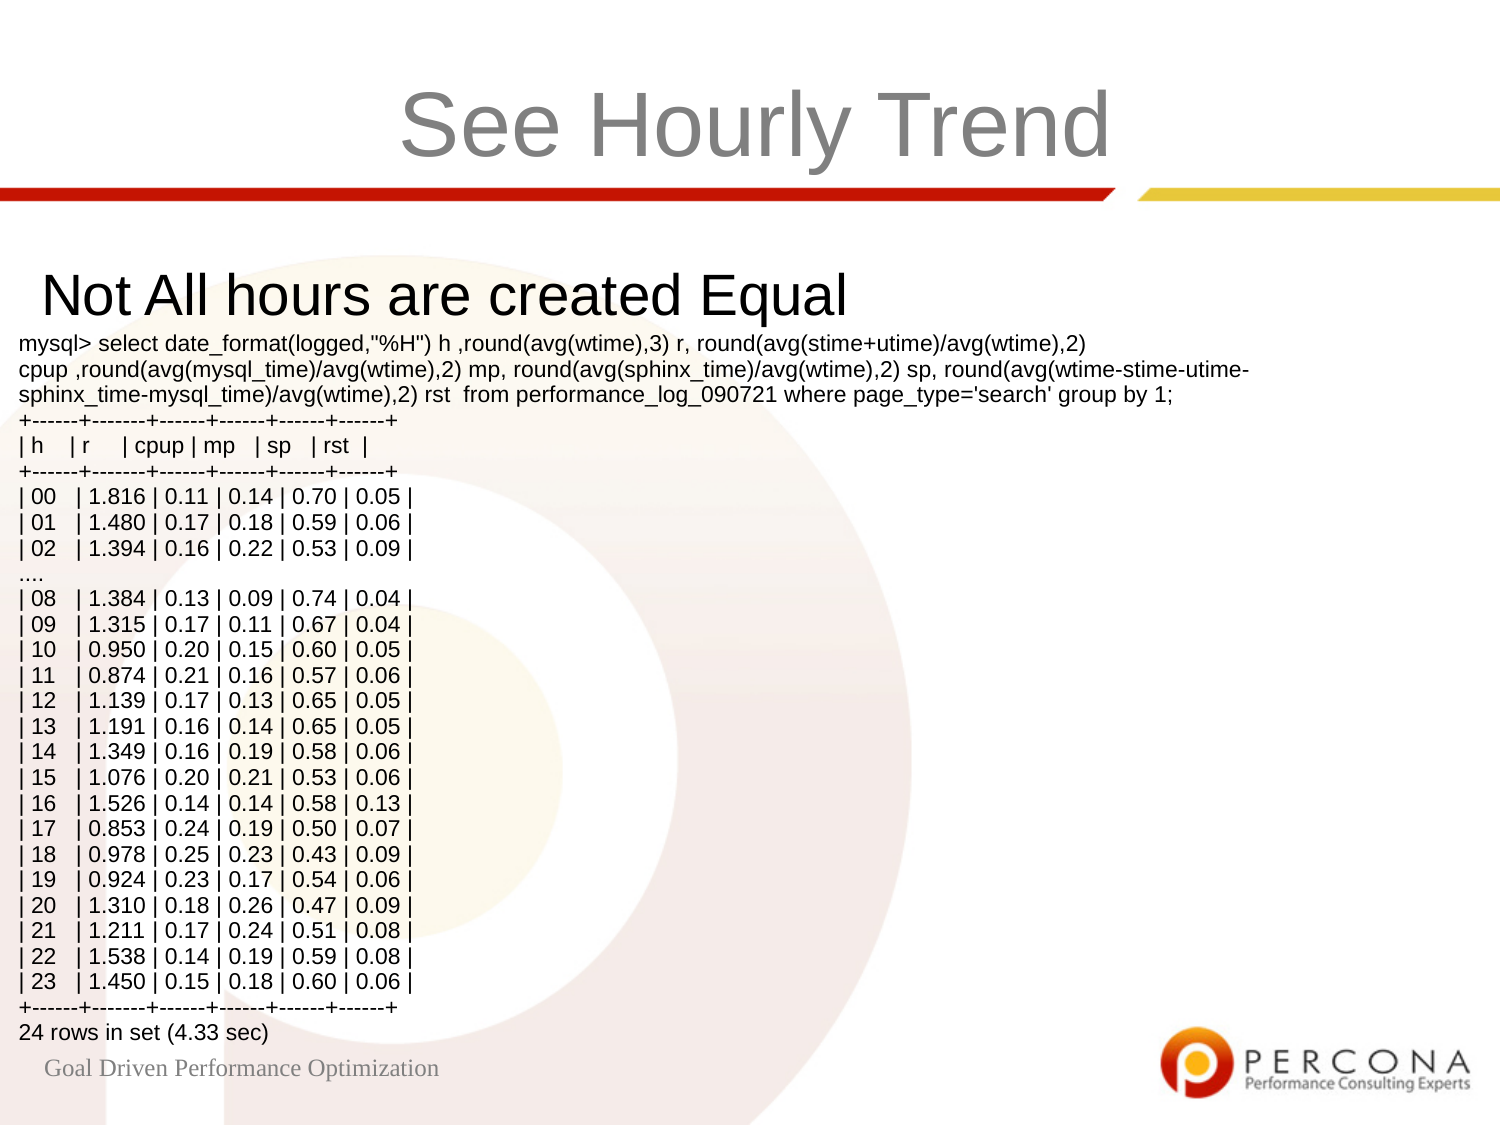

# See Hourly Trend
Not All hours are created Equal
mysql> select date_format(logged,"%H") h ,round(avg(wtime),3) r, round(avg(stime+utime)/avg(wtime),2) cpup ,round(avg(mysql_time)/avg(wtime),2) mp, round(avg(sphinx_time)/avg(wtime),2) sp, round(avg(wtime-stime-utime-sphinx_time-mysql_time)/avg(wtime),2) rst from performance_log_090721 where page_type='search' group by 1;
+------+-------+------+------+------+------+
| h | r | cpup | mp | sp | rst |
+------+-------+------+------+------+------+
| 00 | 1.816 | 0.11 | 0.14 | 0.70 | 0.05 |
| 01 | 1.480 | 0.17 | 0.18 | 0.59 | 0.06 |
| 02 | 1.394 | 0.16 | 0.22 | 0.53 | 0.09 |
....
| 08 | 1.384 | 0.13 | 0.09 | 0.74 | 0.04 |
| 09 | 1.315 | 0.17 | 0.11 | 0.67 | 0.04 |
| 10 | 0.950 | 0.20 | 0.15 | 0.60 | 0.05 |
| 11 | 0.874 | 0.21 | 0.16 | 0.57 | 0.06 |
| 12 | 1.139 | 0.17 | 0.13 | 0.65 | 0.05 |
| 13 | 1.191 | 0.16 | 0.14 | 0.65 | 0.05 |
| 14 | 1.349 | 0.16 | 0.19 | 0.58 | 0.06 |
| 15 | 1.076 | 0.20 | 0.21 | 0.53 | 0.06 |
| 16 | 1.526 | 0.14 | 0.14 | 0.58 | 0.13 |
| 17 | 0.853 | 0.24 | 0.19 | 0.50 | 0.07 |
| 18 | 0.978 | 0.25 | 0.23 | 0.43 | 0.09 |
| 19 | 0.924 | 0.23 | 0.17 | 0.54 | 0.06 |
| 20 | 1.310 | 0.18 | 0.26 | 0.47 | 0.09 |
| 21 | 1.211 | 0.17 | 0.24 | 0.51 | 0.08 |
| 22 | 1.538 | 0.14 | 0.19 | 0.59 | 0.08 |
| 23 | 1.450 | 0.15 | 0.18 | 0.60 | 0.06 |
+------+-------+------+------+------+------+
24 rows in set (4.33 sec)